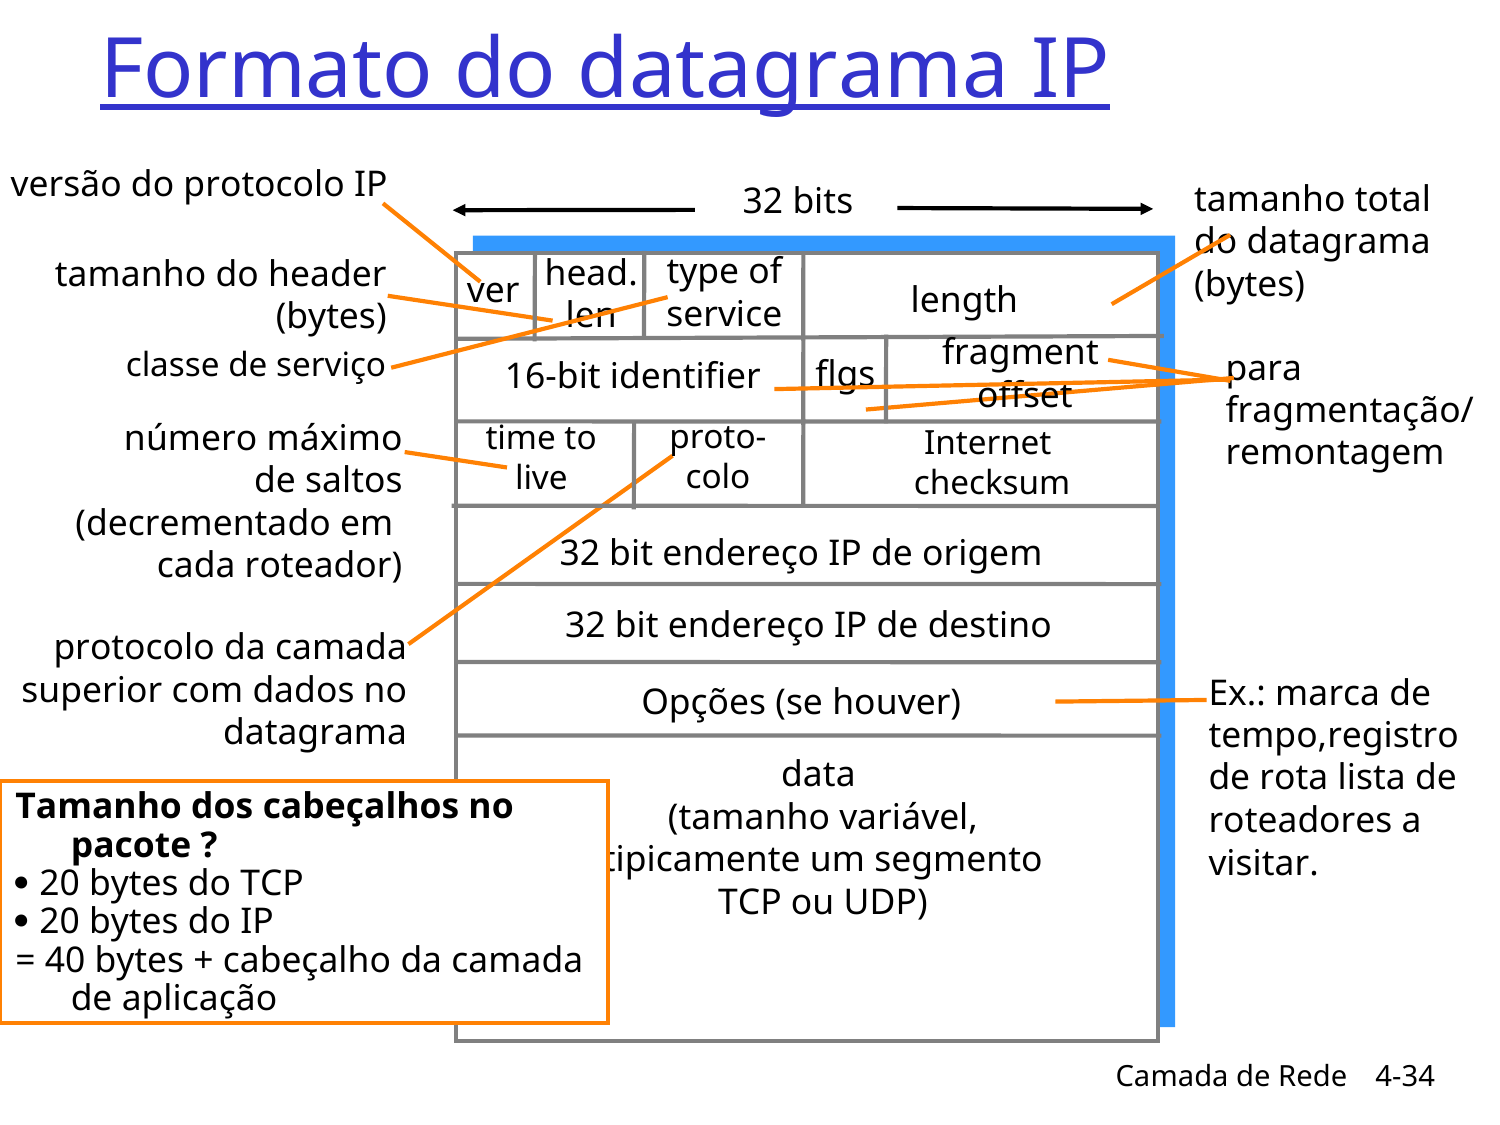

Formato do datagrama IP
versão do protocolo IP
tamanho total
do datagrama
(bytes)
32 bits
type of
service
head.
len
tamanho do header
 (bytes)
ver
length
fragment
 offset
classe de serviço
para
fragmentação/
remontagem
flgs
16-bit identifier
número máximo
 de saltos
(decrementado em
cada roteador)
proto-
colo
time to
live
Internet
 checksum
32 bit endereço IP de origem
32 bit endereço IP de destino
protocolo da camada
superior com dados no
datagrama
Ex.: marca de tempo,registro
de rota lista de roteadores a visitar.
Opções (se houver)
data
(tamanho variável,
tipicamente um segmento
TCP ou UDP)
Tamanho dos cabeçalhos no pacote ?
 20 bytes do TCP
 20 bytes do IP
= 40 bytes + cabeçalho da camada de aplicação
Camada de Rede